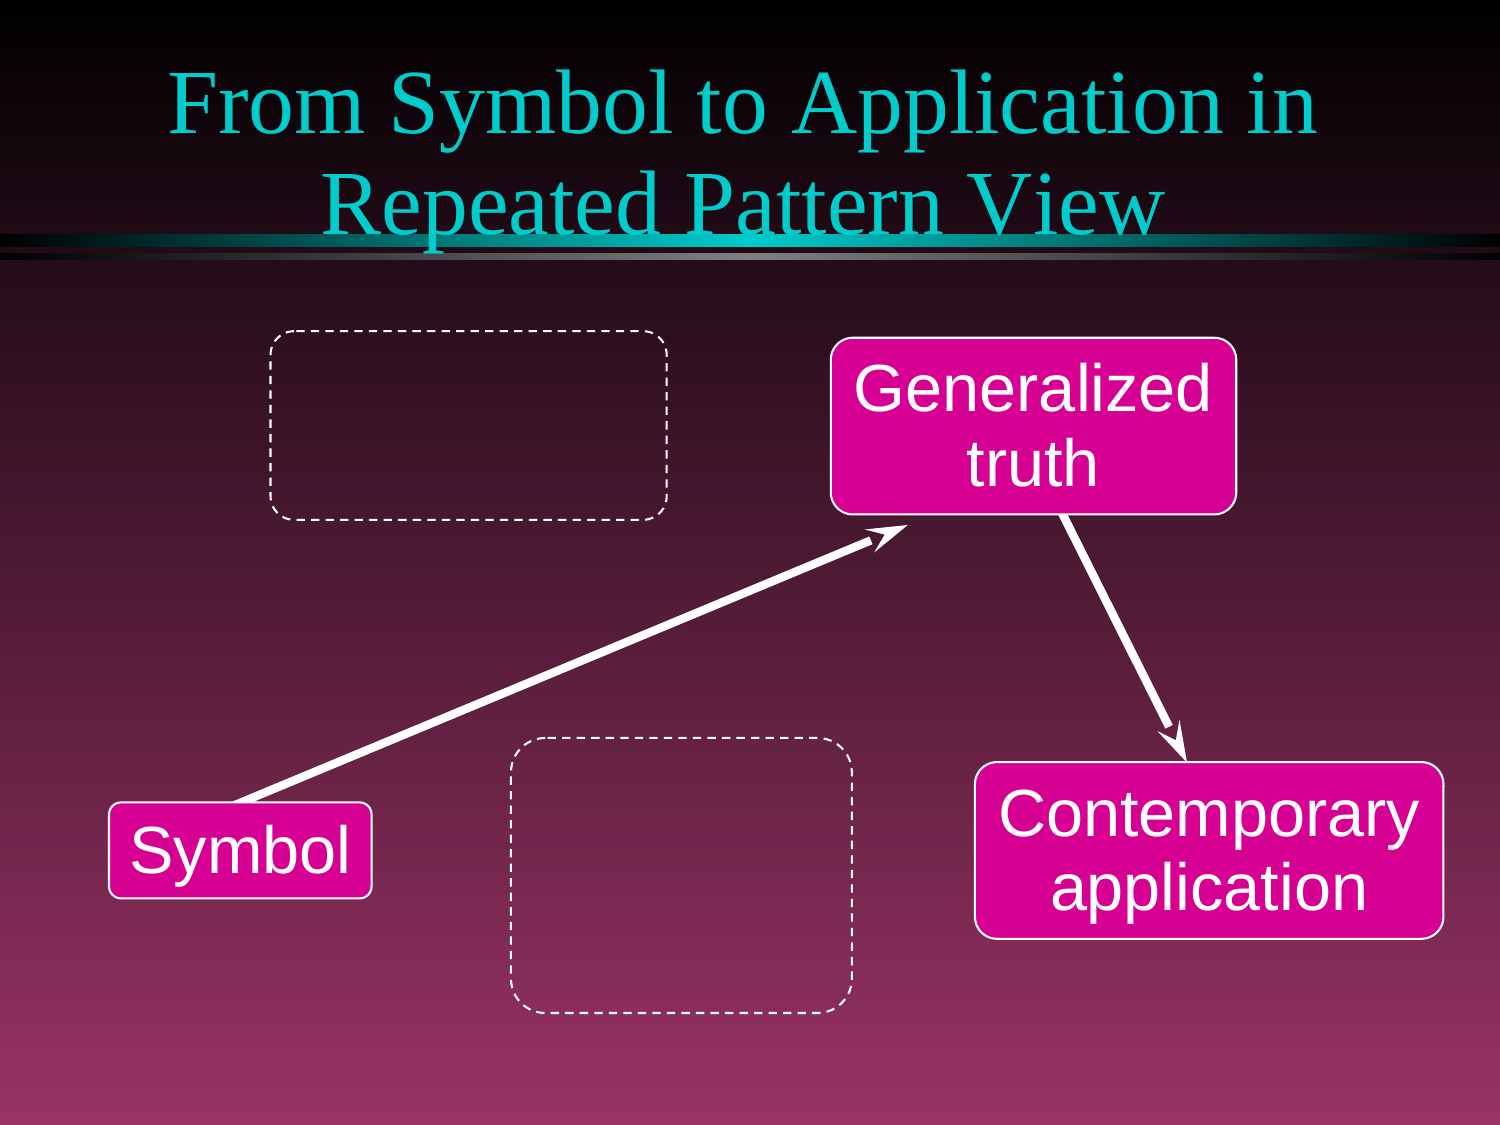

# From Symbol to Application in Repeated Pattern View
Generalized
truth
Contemporary
application
Symbol